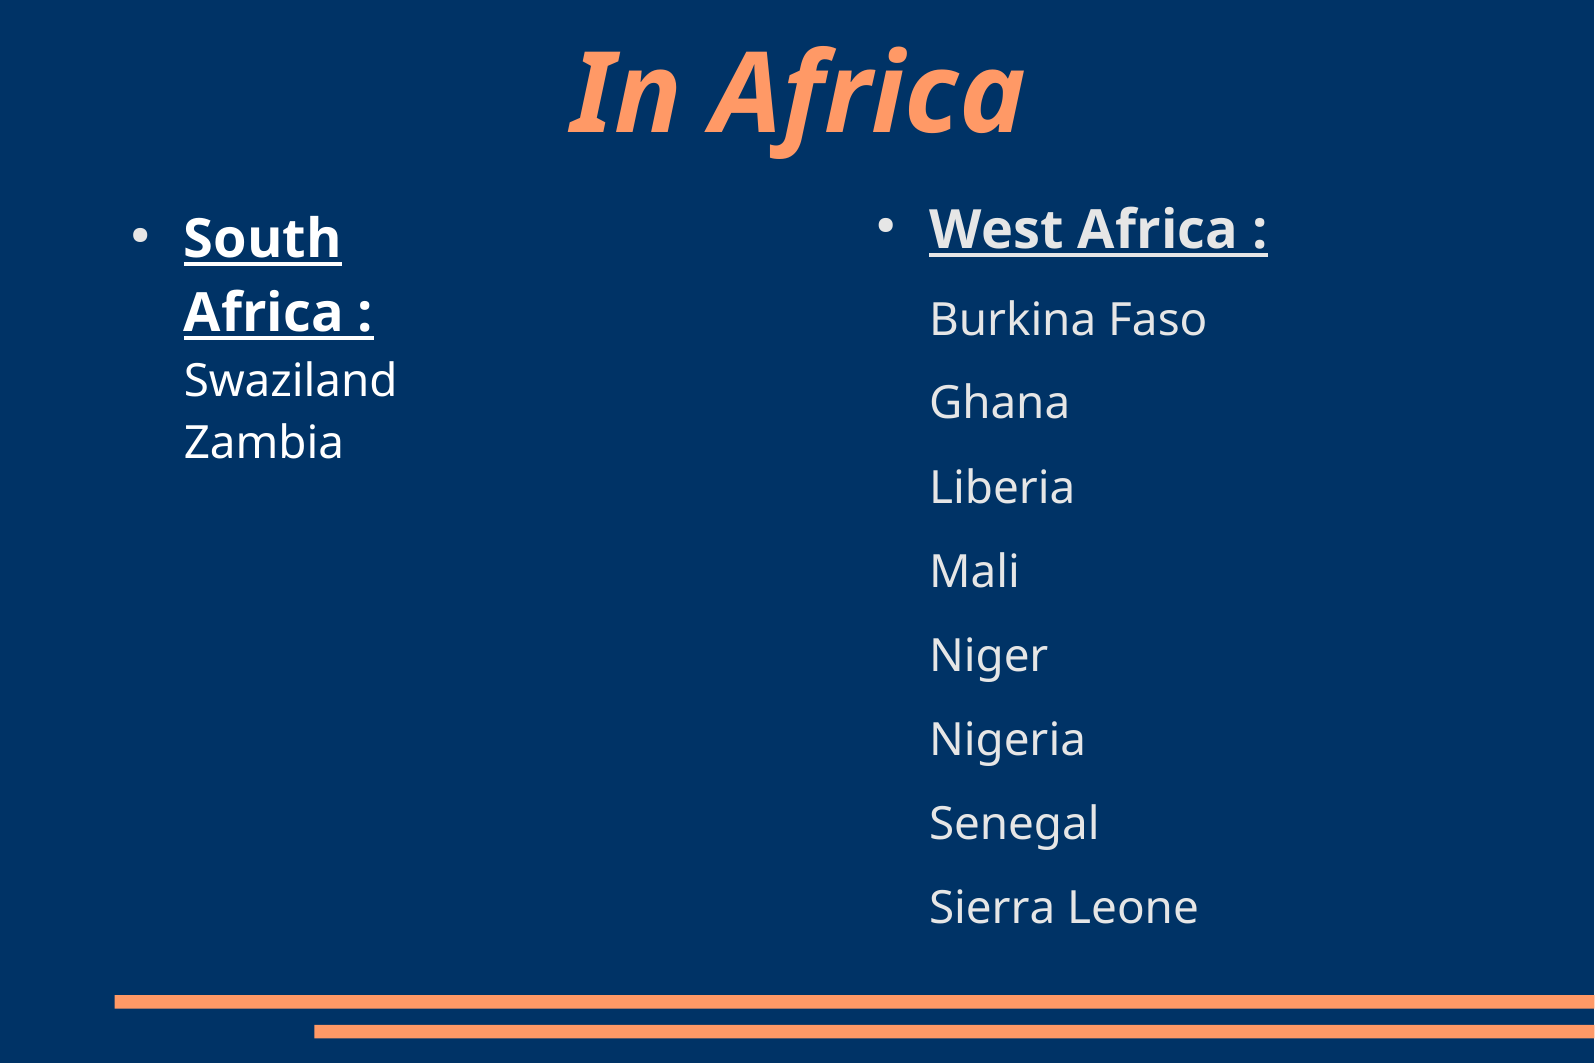

# In Africa
West Africa :
Burkina Faso
Ghana
Liberia
Mali
Niger
Nigeria
Senegal
Sierra Leone
South Africa :
Swaziland
Zambia